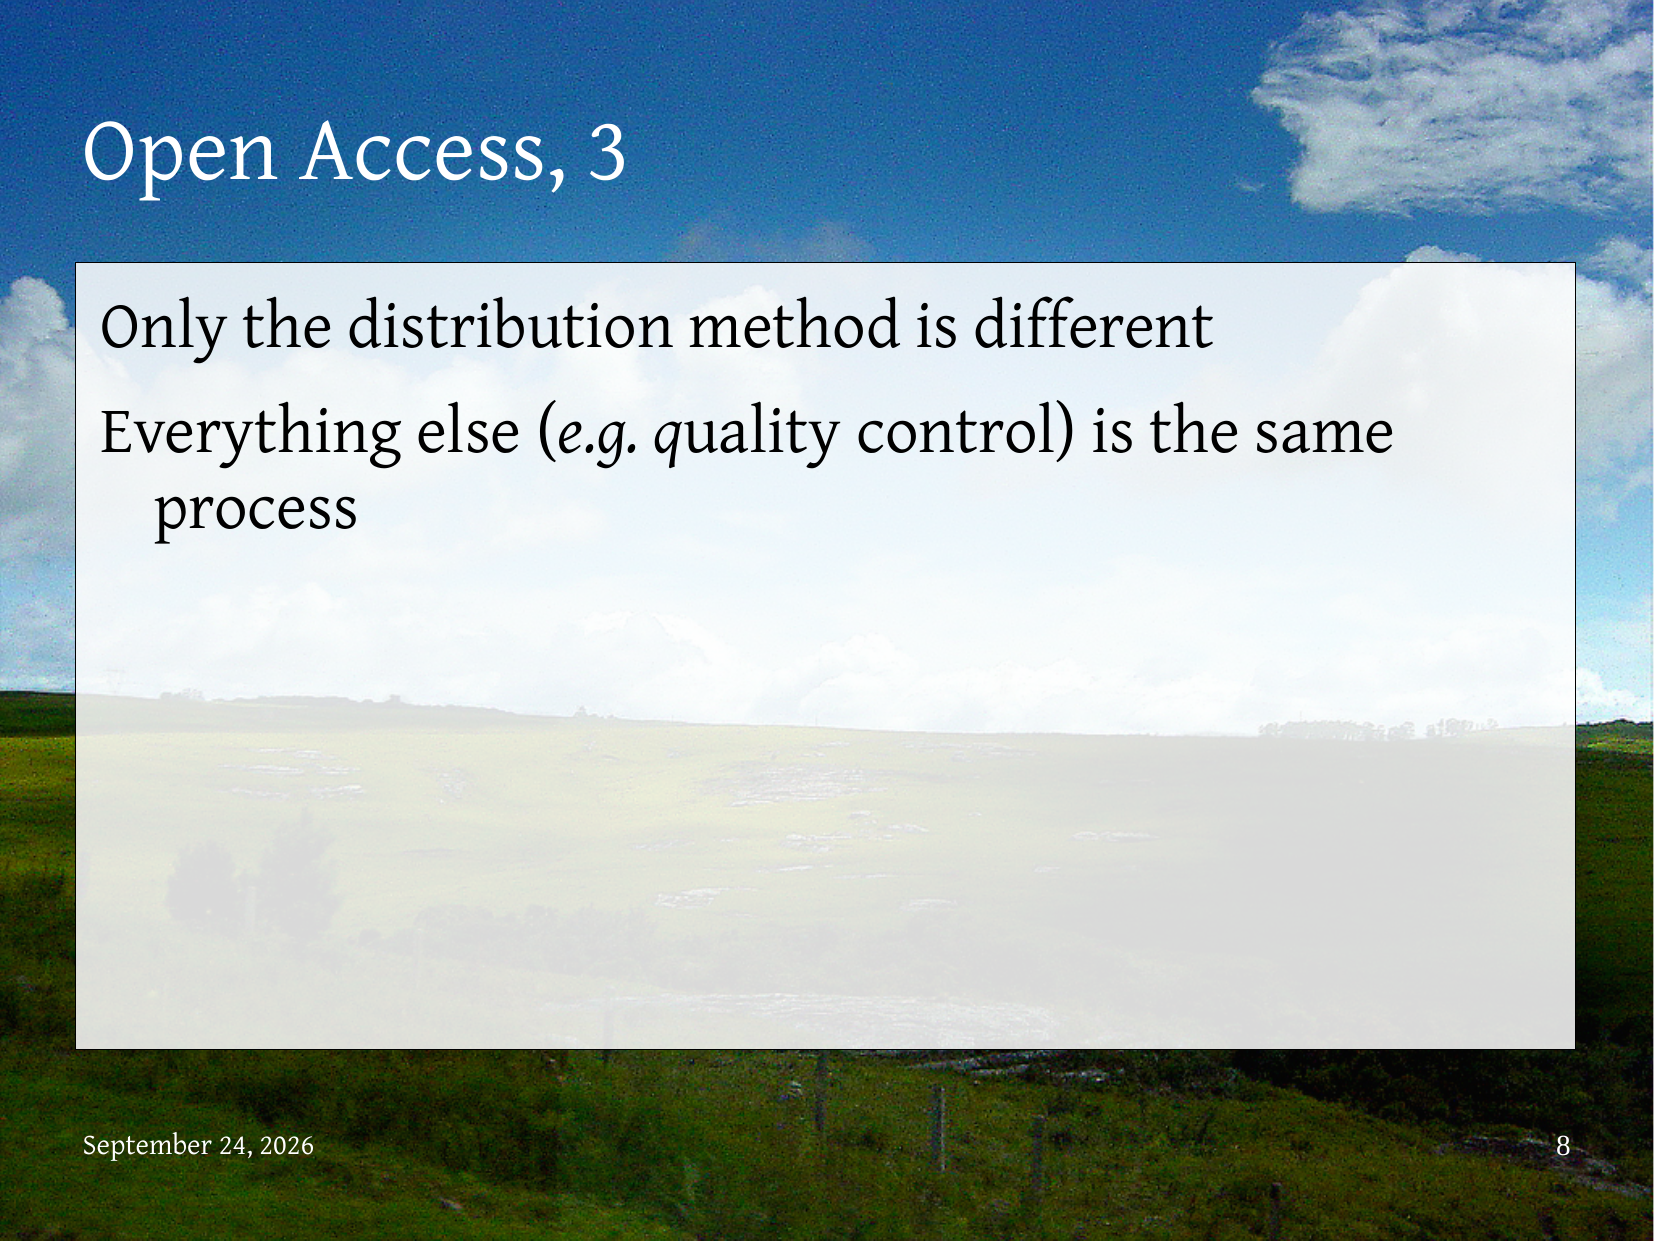

# Open Access, 3
Only the distribution method is different
Everything else (e.g. quality control) is the same process
8